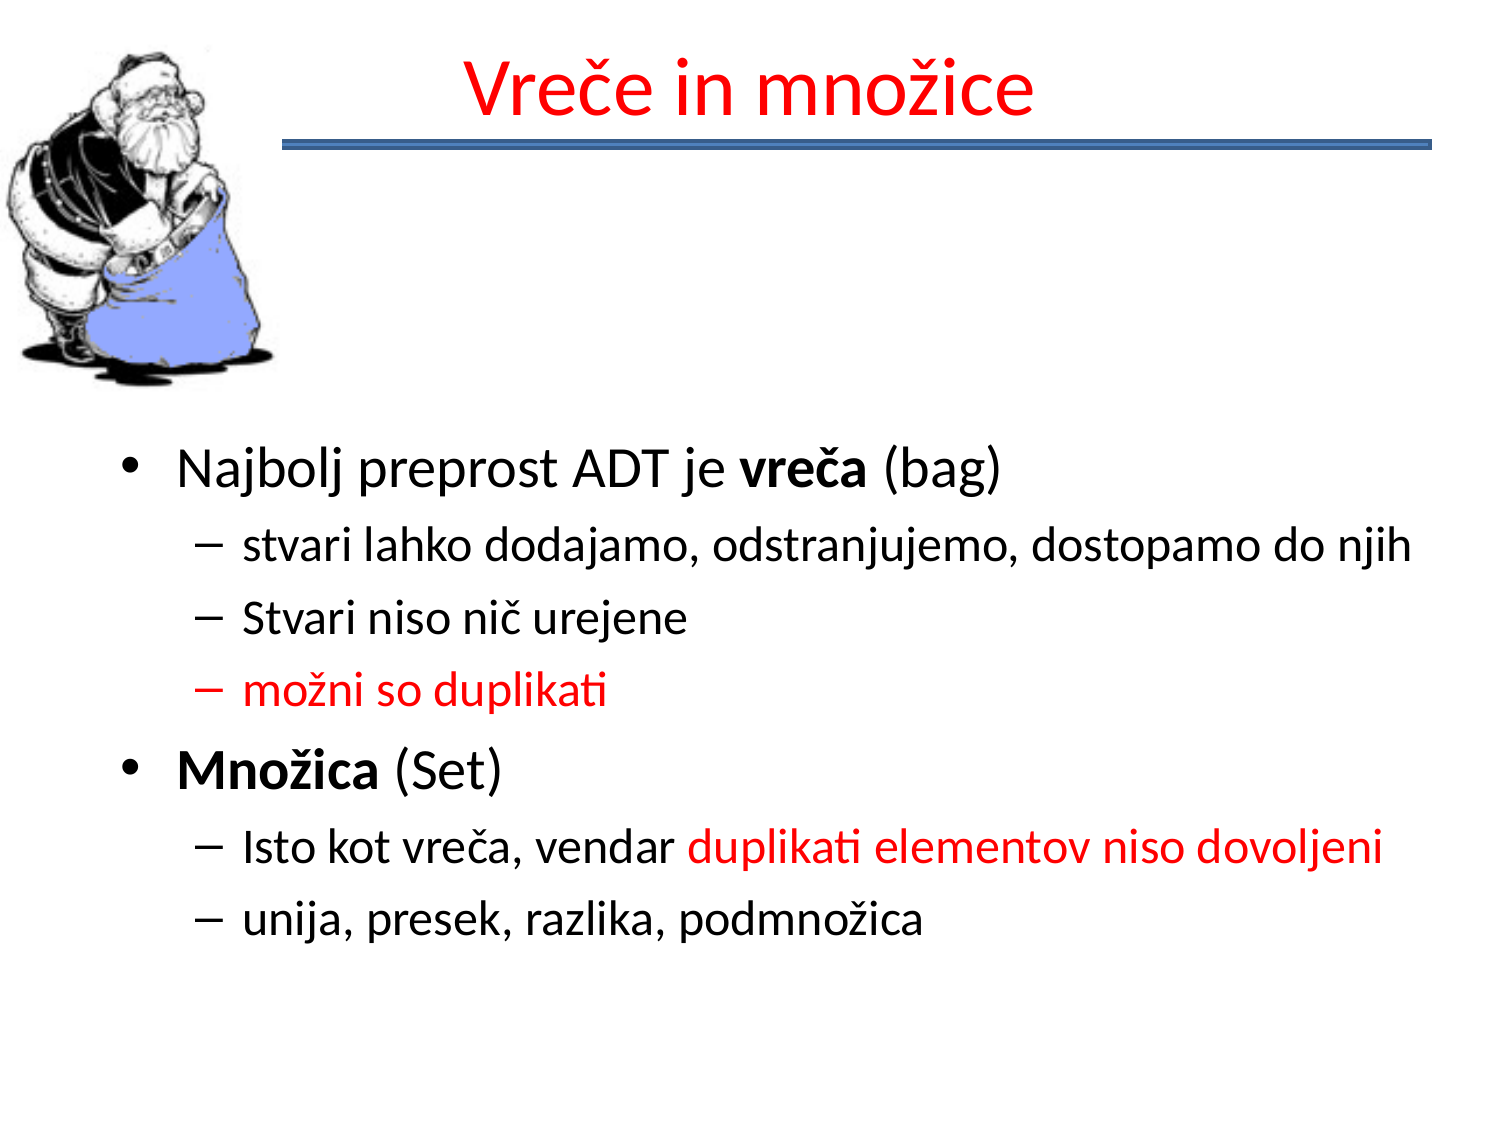

# Vreče in množice
Najbolj preprost ADT je vreča (bag)
stvari lahko dodajamo, odstranjujemo, dostopamo do njih
Stvari niso nič urejene
možni so duplikati
Množica (Set)
Isto kot vreča, vendar duplikati elementov niso dovoljeni
unija, presek, razlika, podmnožica